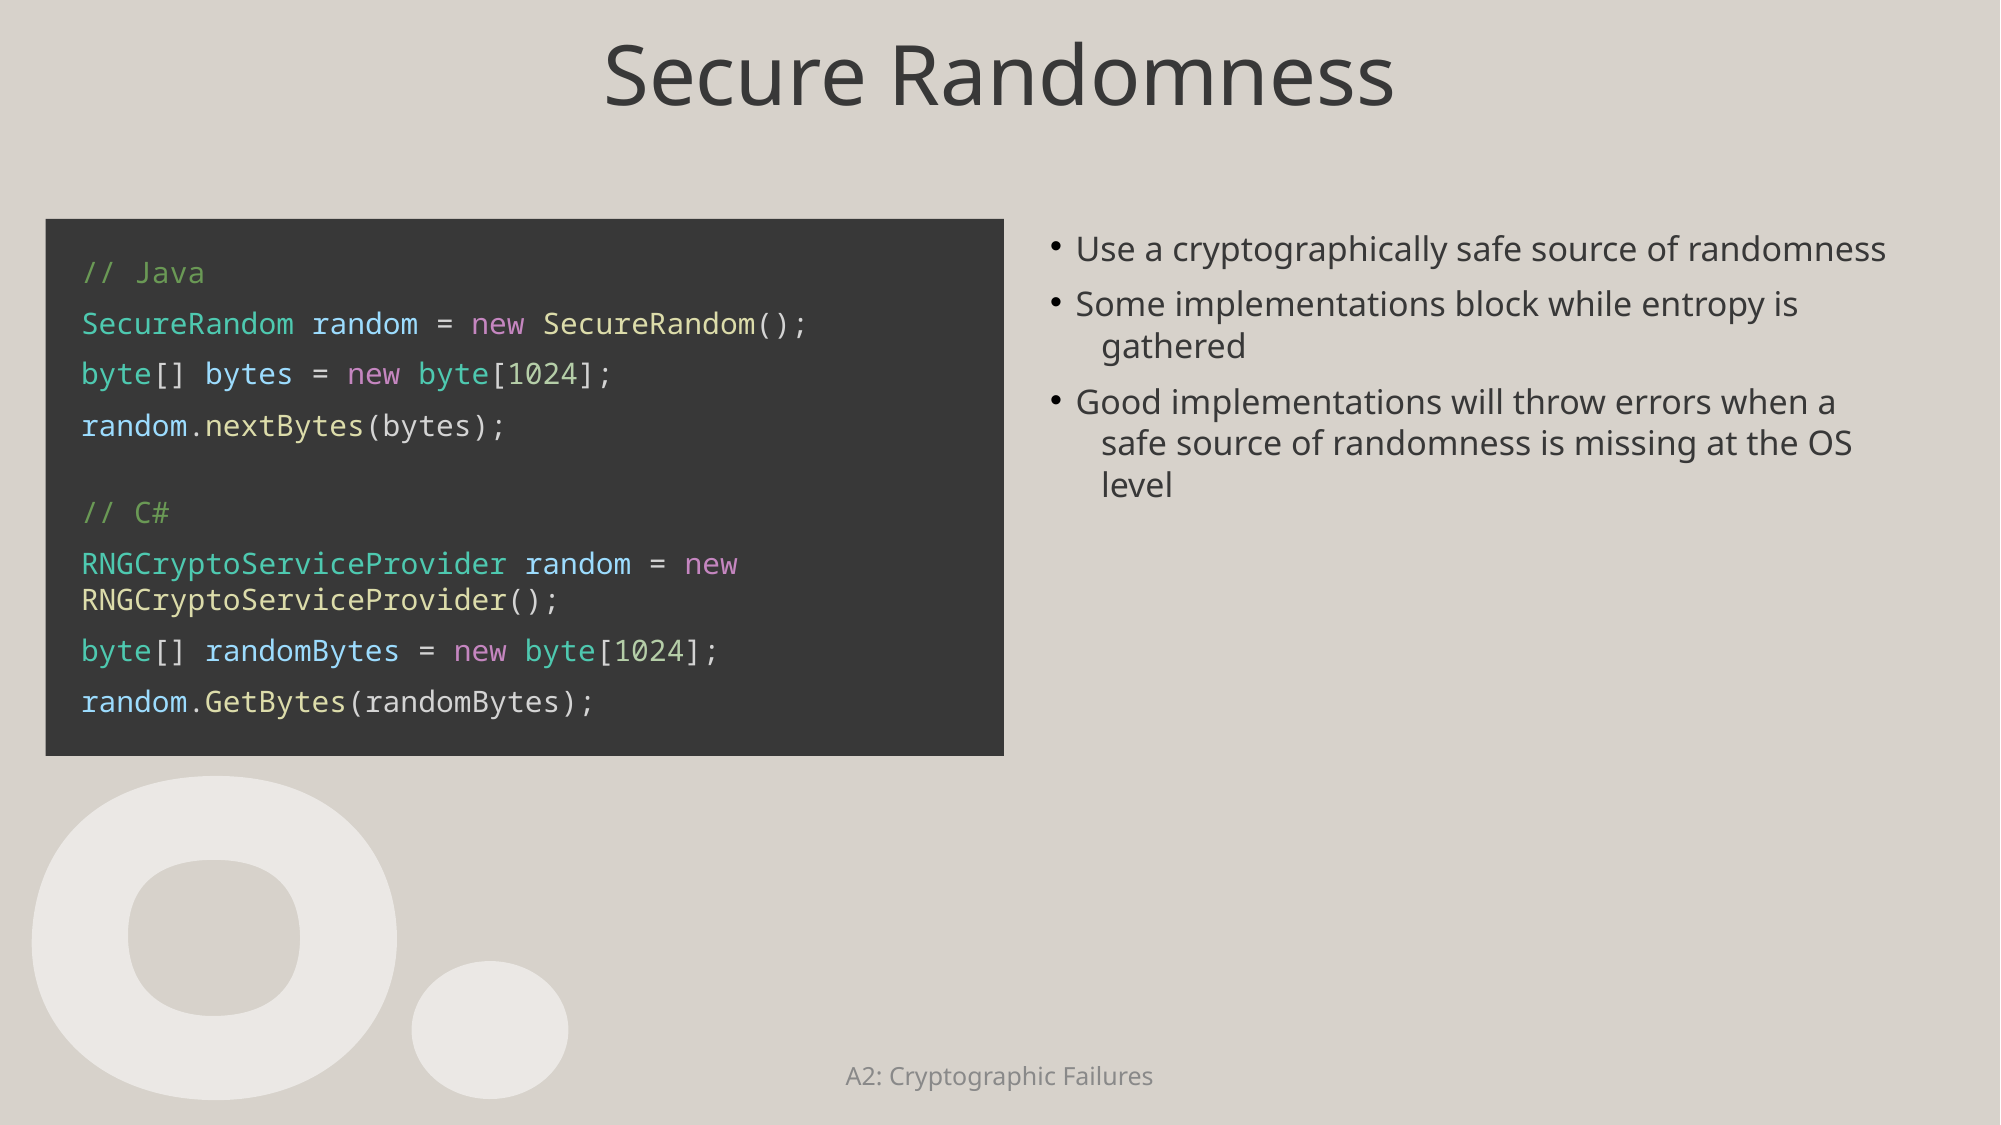

# Secure Randomness
// Java
SecureRandom random = new SecureRandom();
byte[] bytes = new byte[1024];
random.nextBytes(bytes);
// C#
RNGCryptoServiceProvider random = new RNGCryptoServiceProvider();
byte[] randomBytes = new byte[1024];
random.GetBytes(randomBytes);
Use a cryptographically safe source of randomness
Some implementations block while entropy is gathered
Good implementations will throw errors when a safe source of randomness is missing at the OS level
A2: Cryptographic Failures